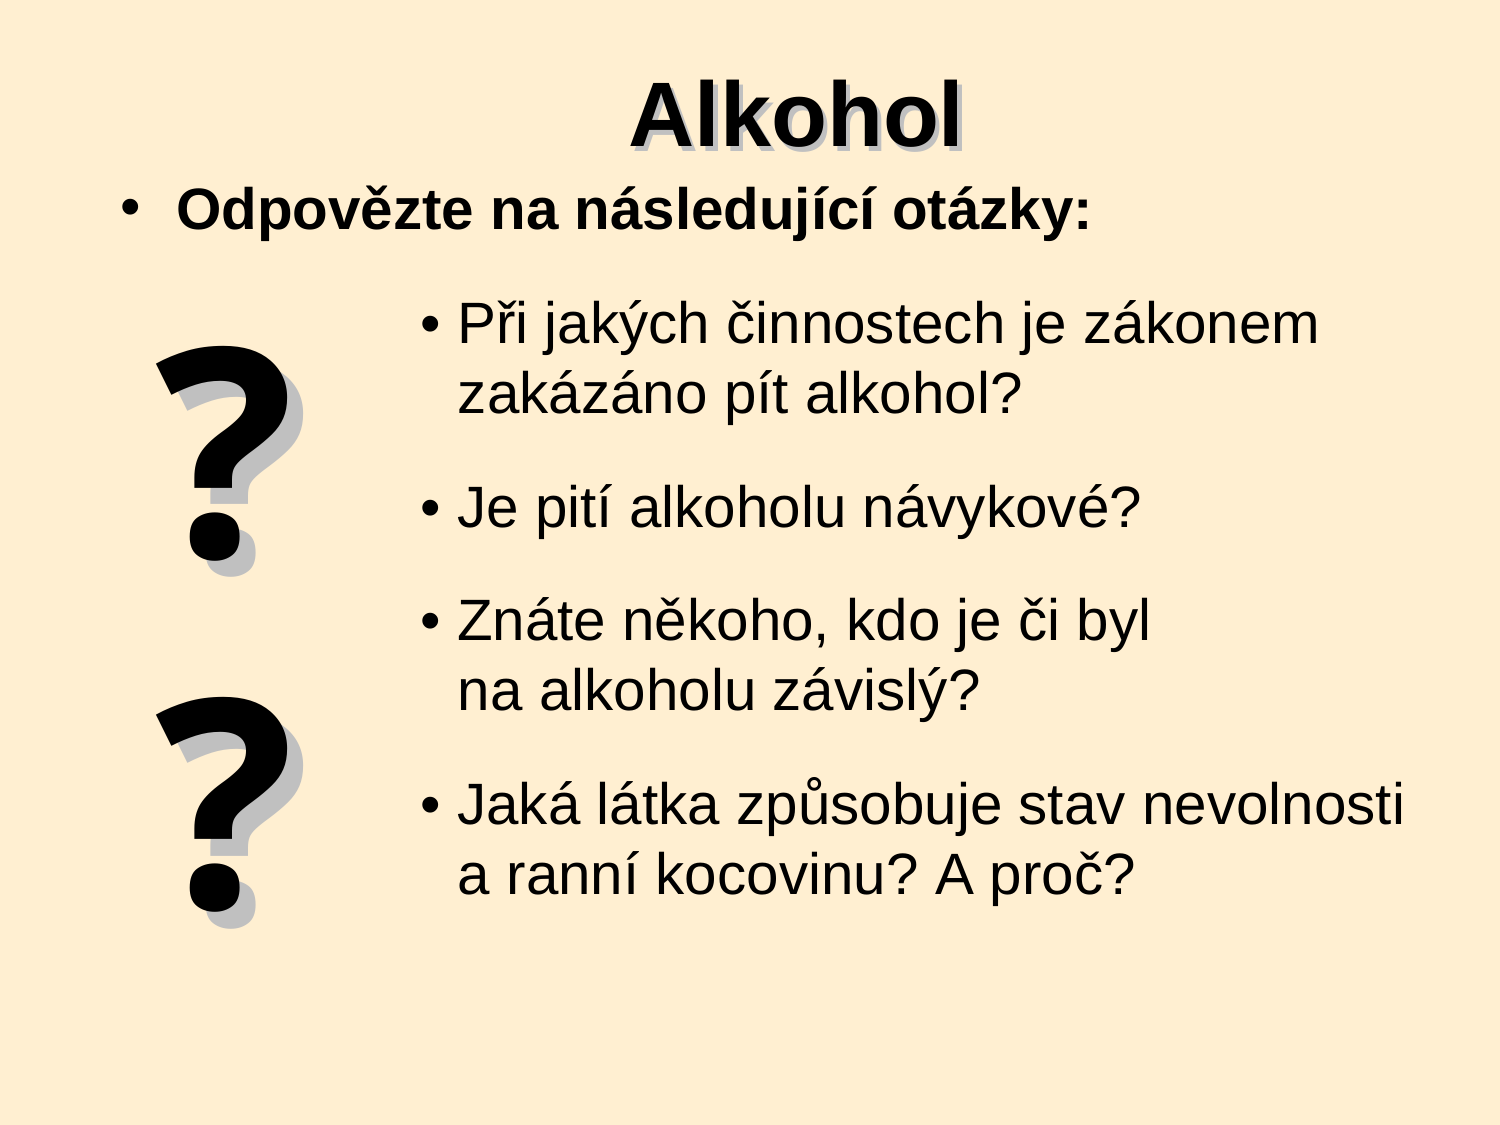

# Alkohol
Odpovězte na následující otázky:
• Při jakých činnostech je zákonem zakázáno pít alkohol?
• Je pití alkoholu návykové?
• Znáte někoho, kdo je či byl
na alkoholu závislý?
• Jaká látka způsobuje stav nevolnosti a ranní kocovinu? A proč?
?
?